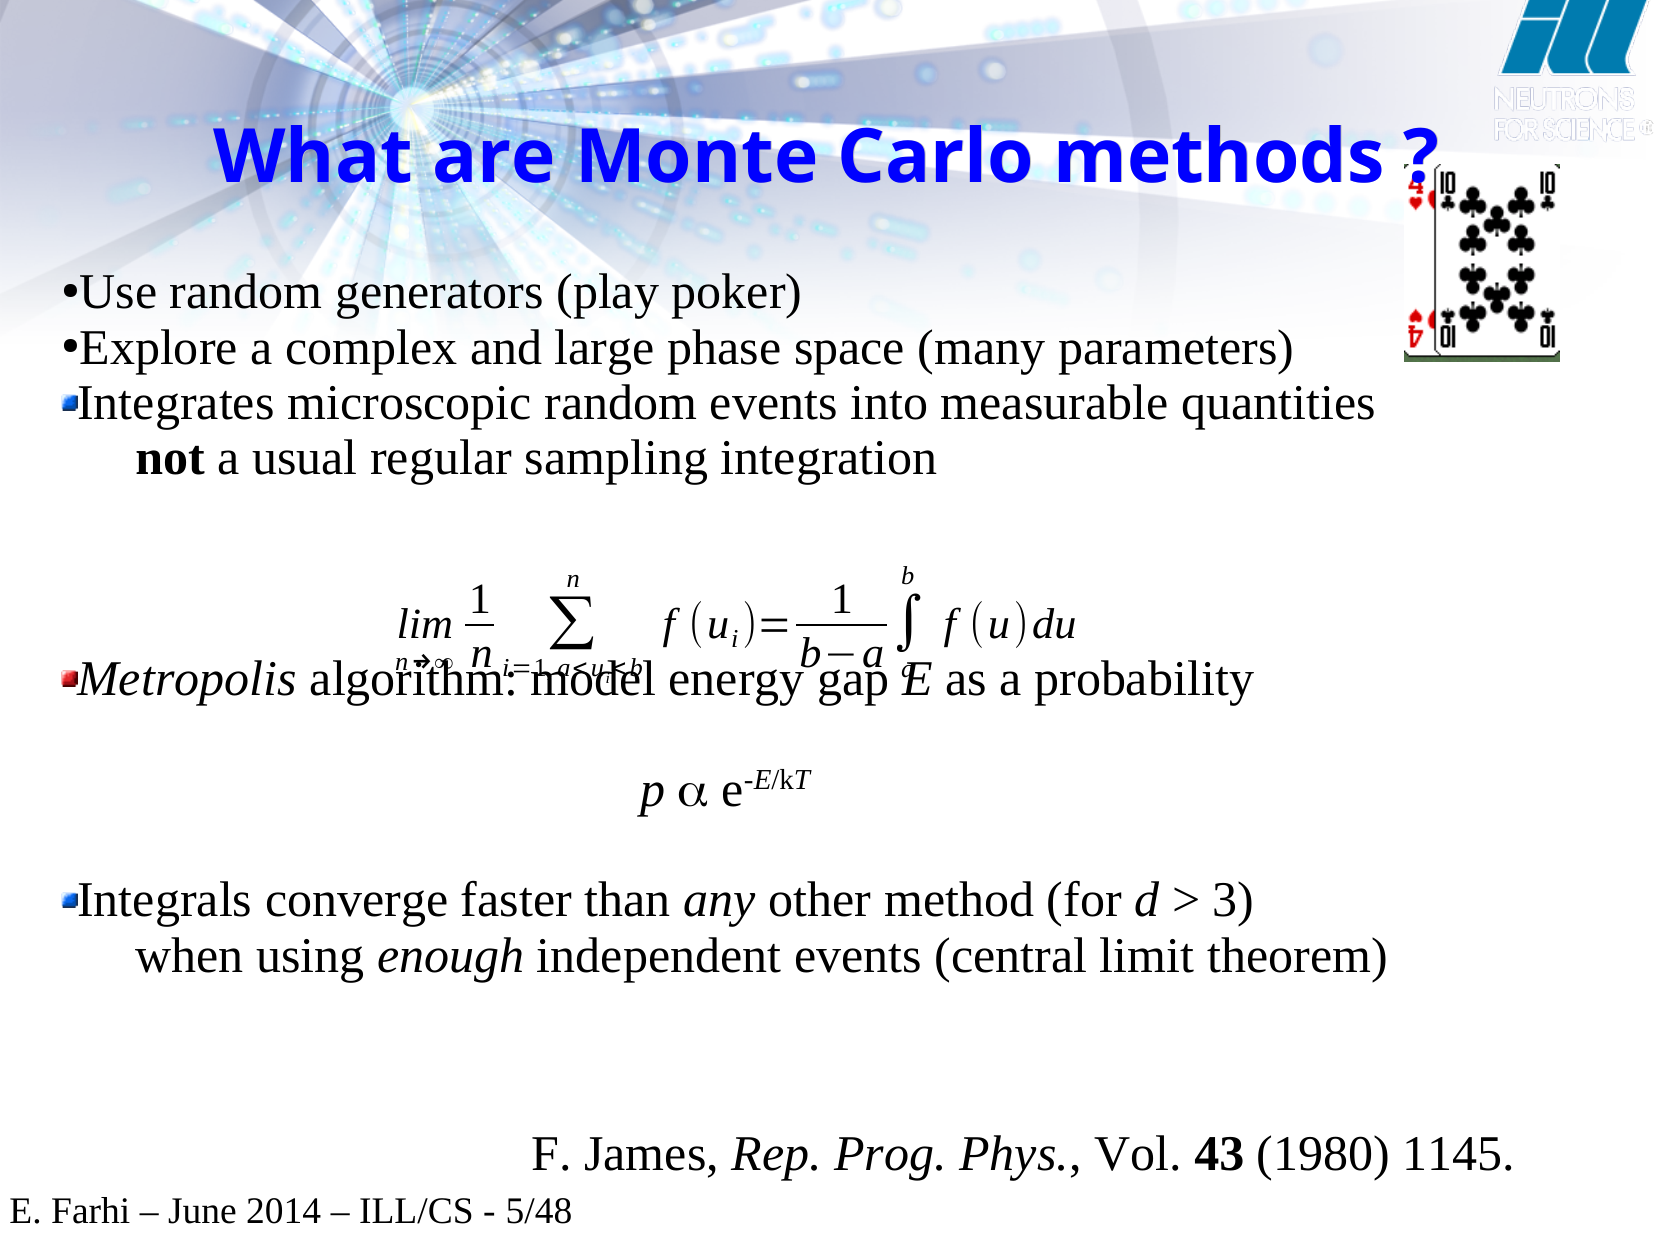

# What are Monte Carlo methods ?
Use random generators (play poker)
Explore a complex and large phase space (many parameters)
Integrates microscopic random events into measurable quantities
	not a usual regular sampling integration
Metropolis algorithm: model energy gap E as a probability
p a e-E/kT
Integrals converge faster than any other method (for d > 3)
	when using enough independent events (central limit theorem)
F. James, Rep. Prog. Phys., Vol. 43 (1980) 1145.